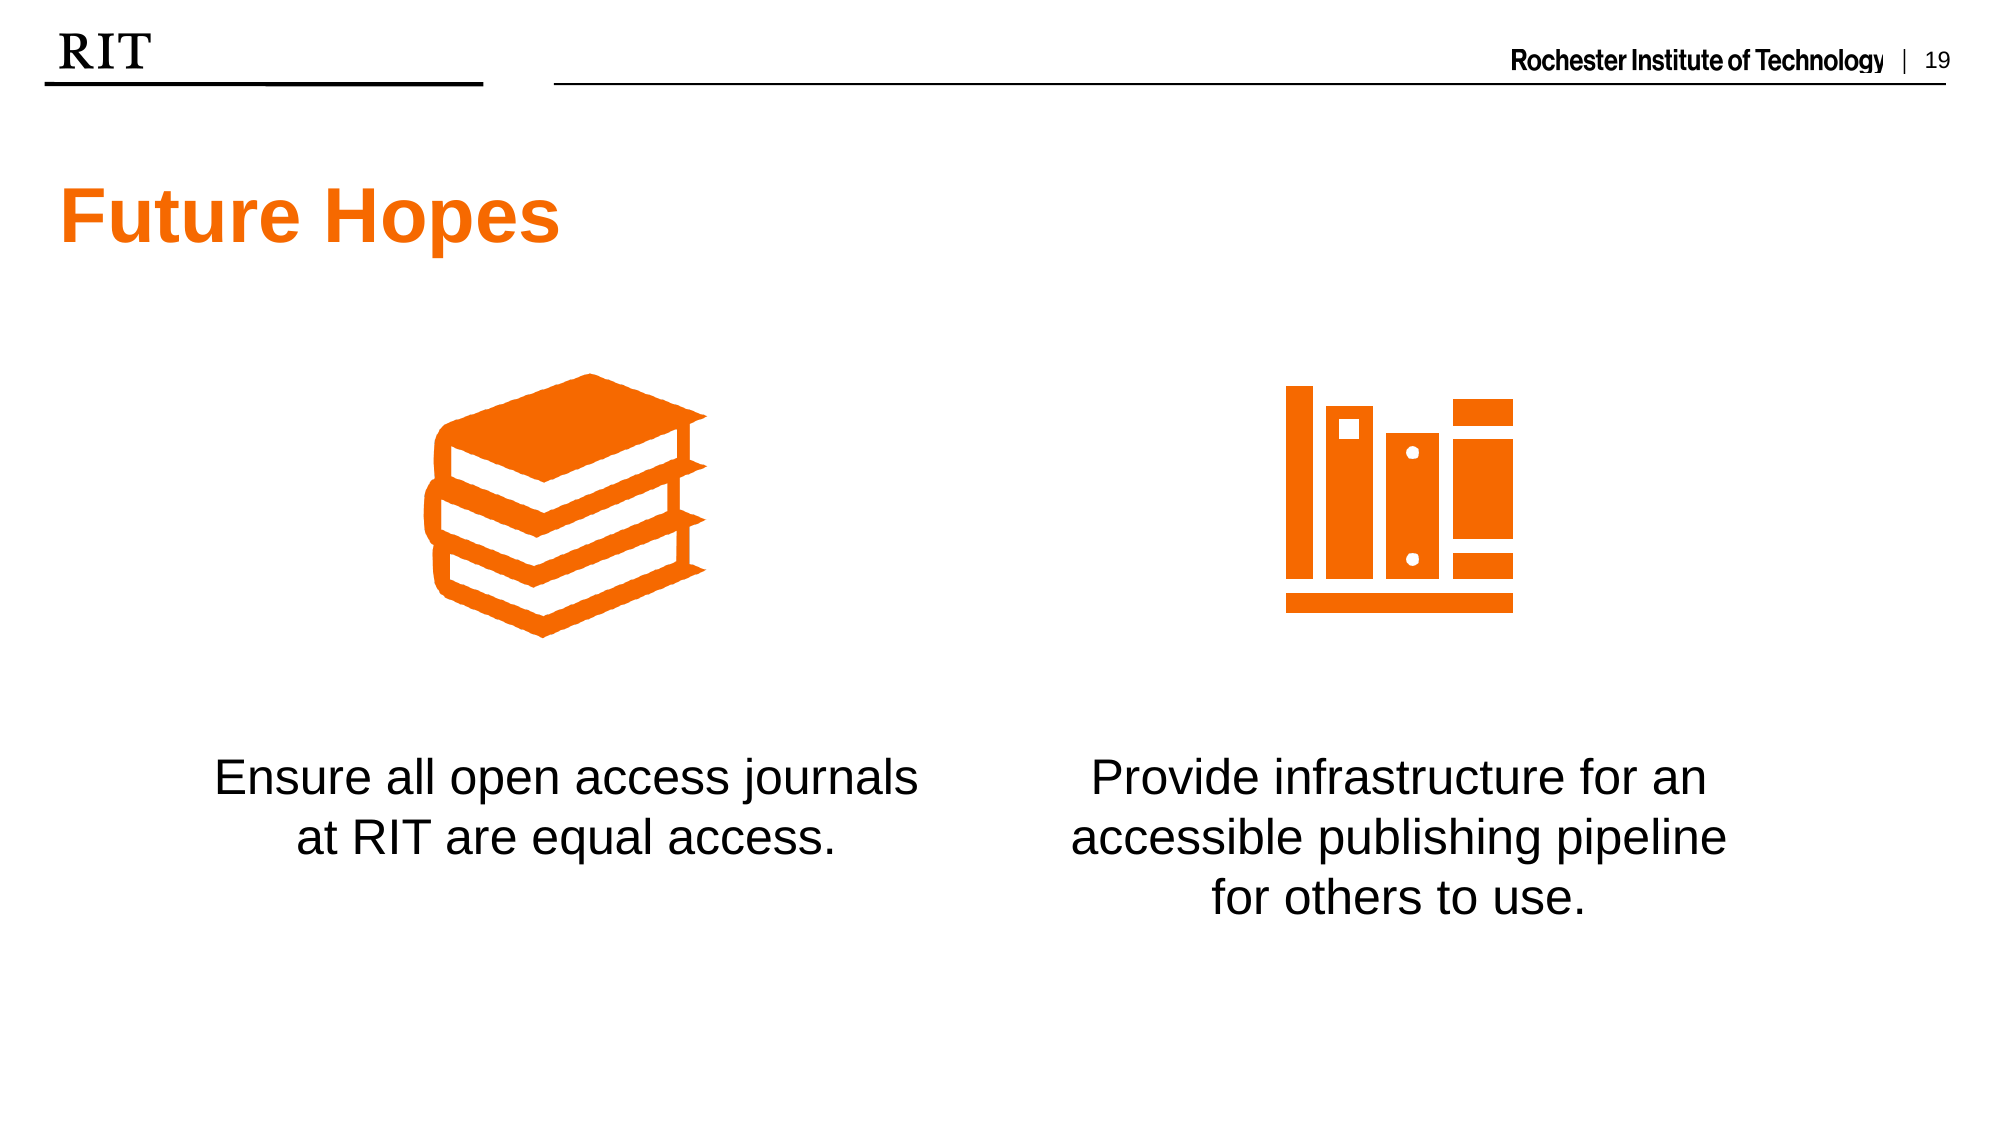

Future Hopes
Ensure all open access journals at RIT are equal access.
Provide infrastructure for an accessible publishing pipeline for others to use.